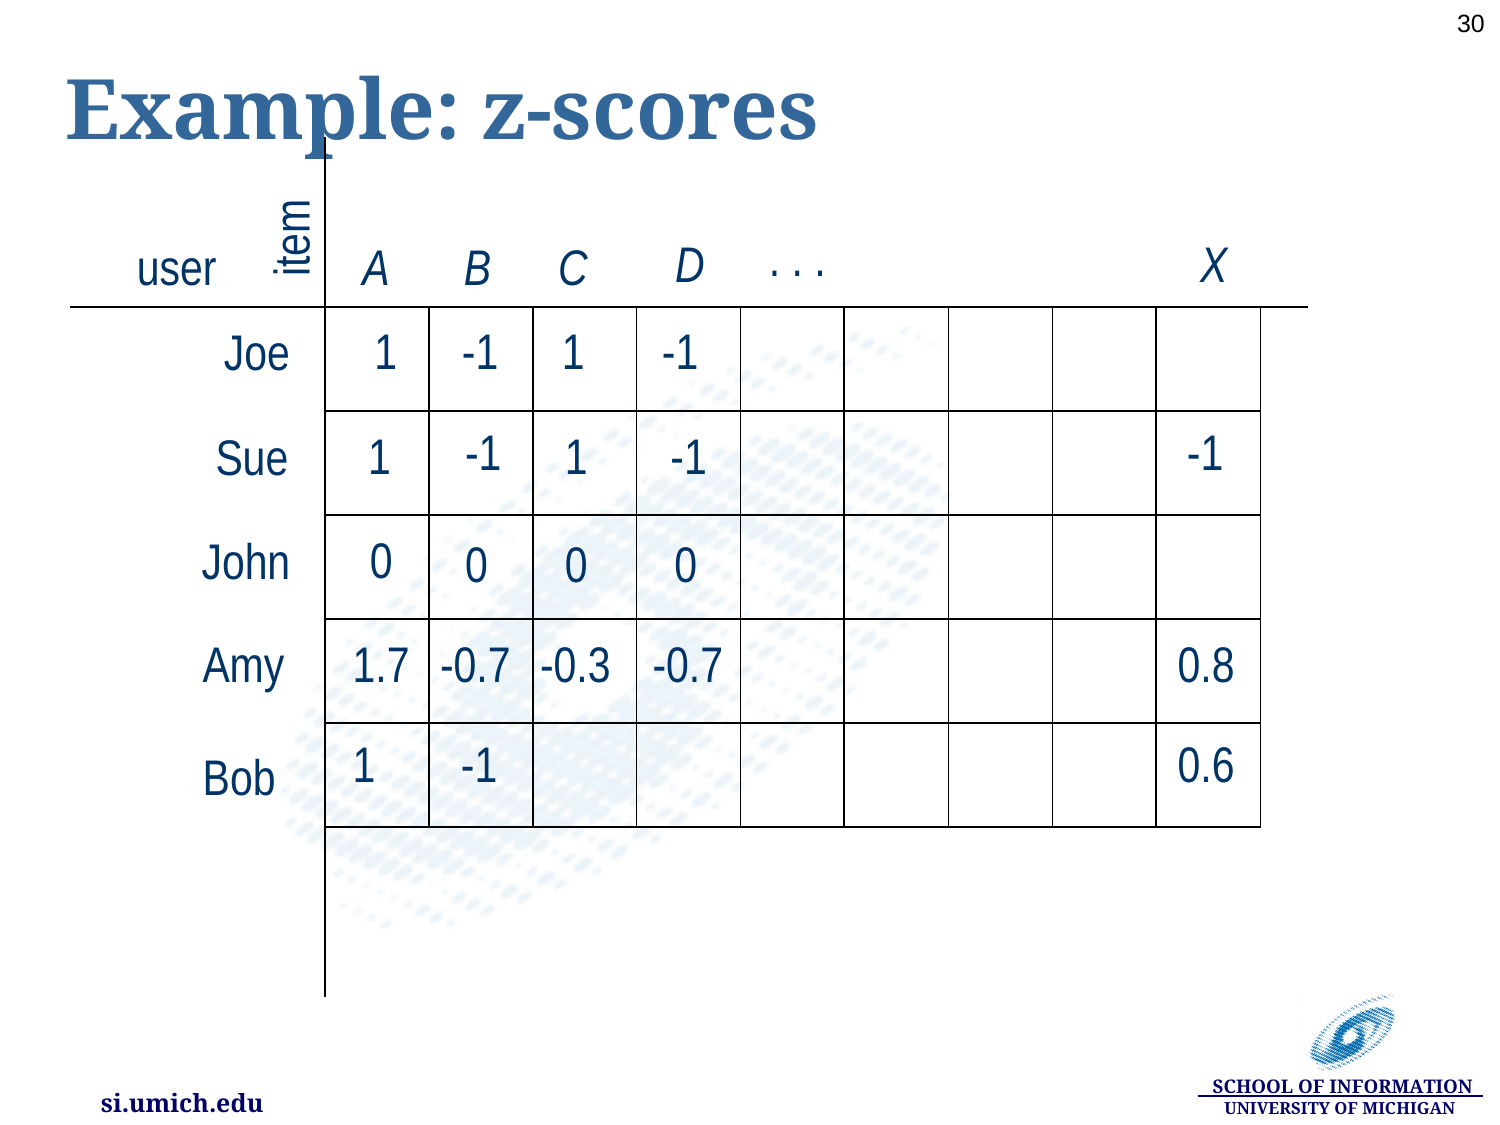

# Example: z-scores
item
. . .
D
X
B
C
user
A
1
-1
1
-1
Joe
-1
-1
1
1
-1
Sue
0
John
0
0
0
Amy
1.7
-0.7
-0.3
-0.7
0.8
1
-1
0.6
Bob